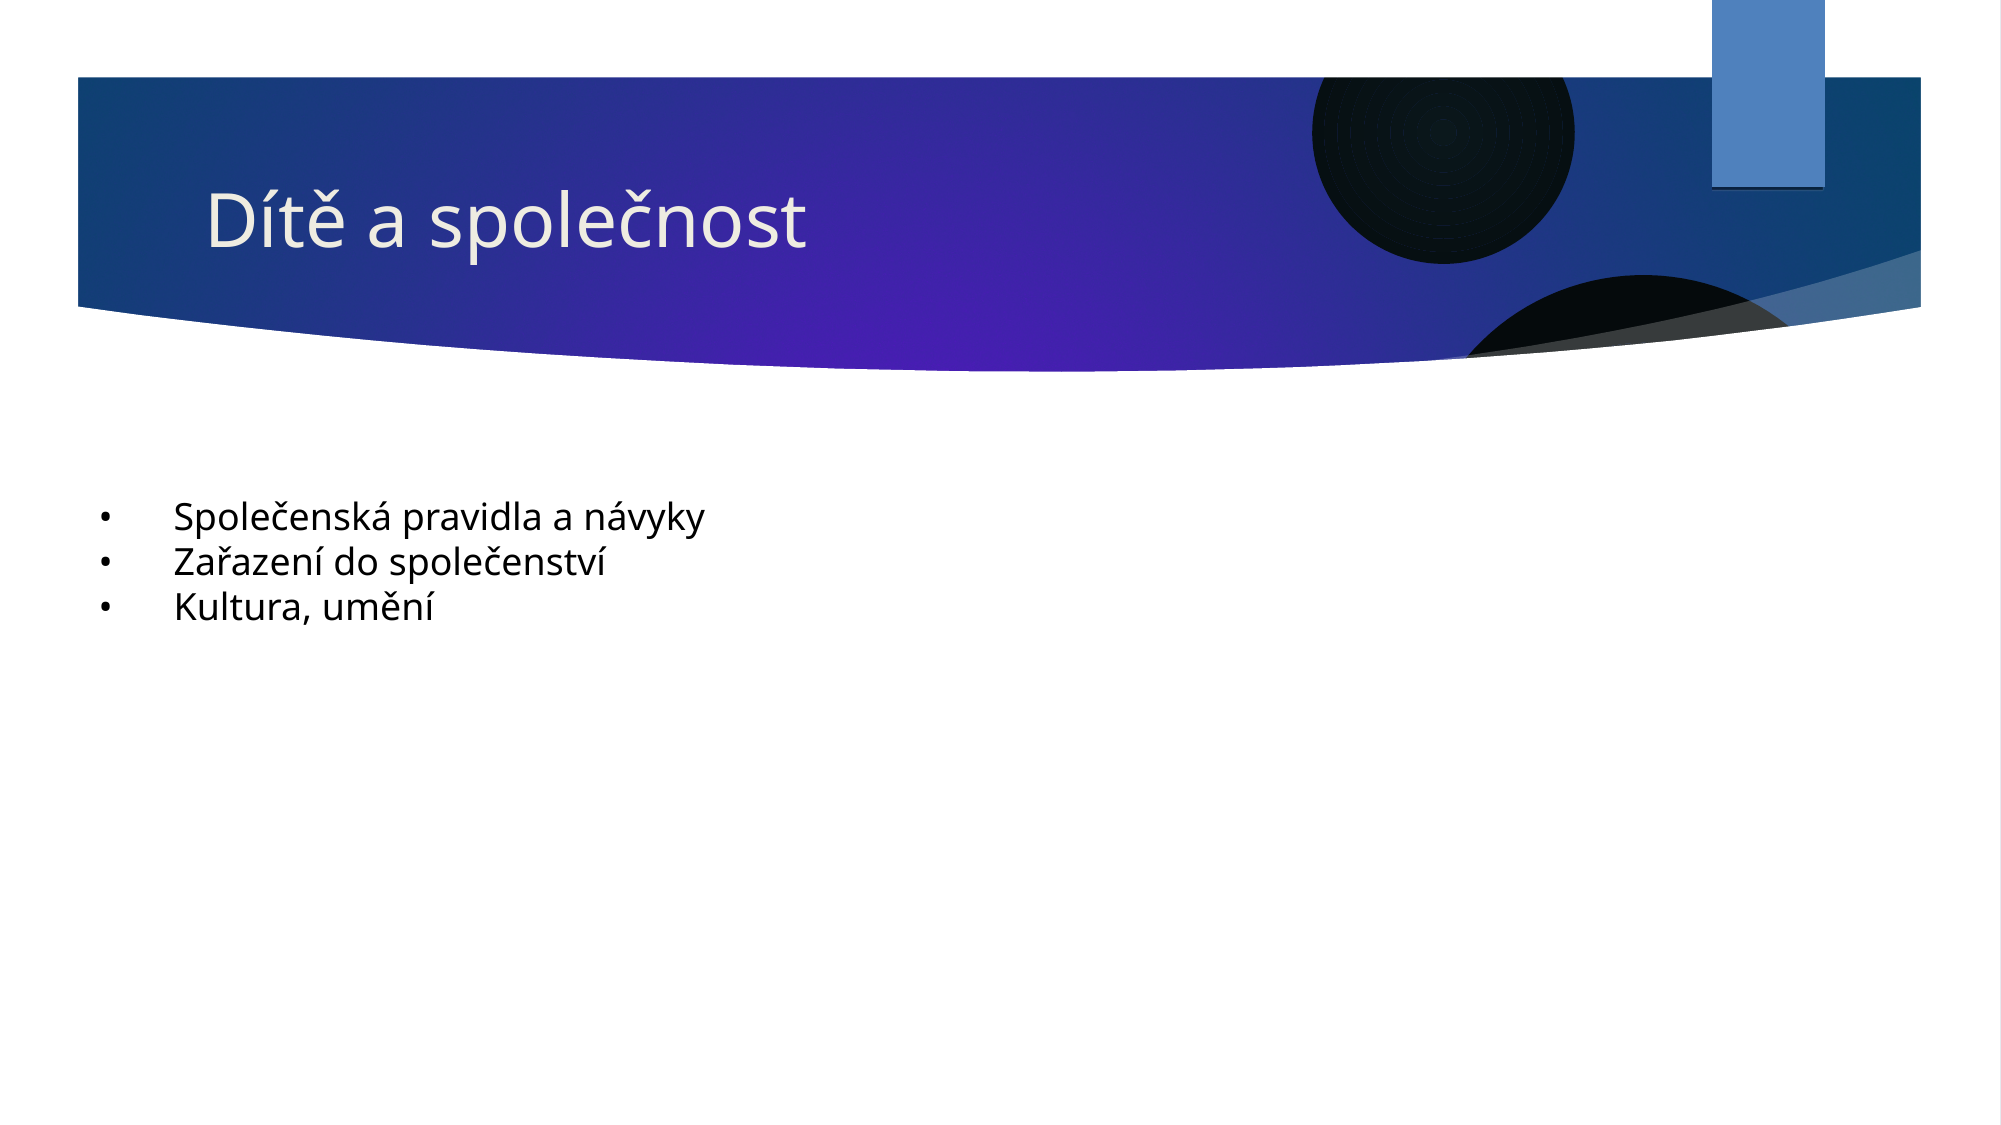

# Dítě a společnost
•	Společenská pravidla a návyky
•	Zařazení do společenství
•	Kultura, umění